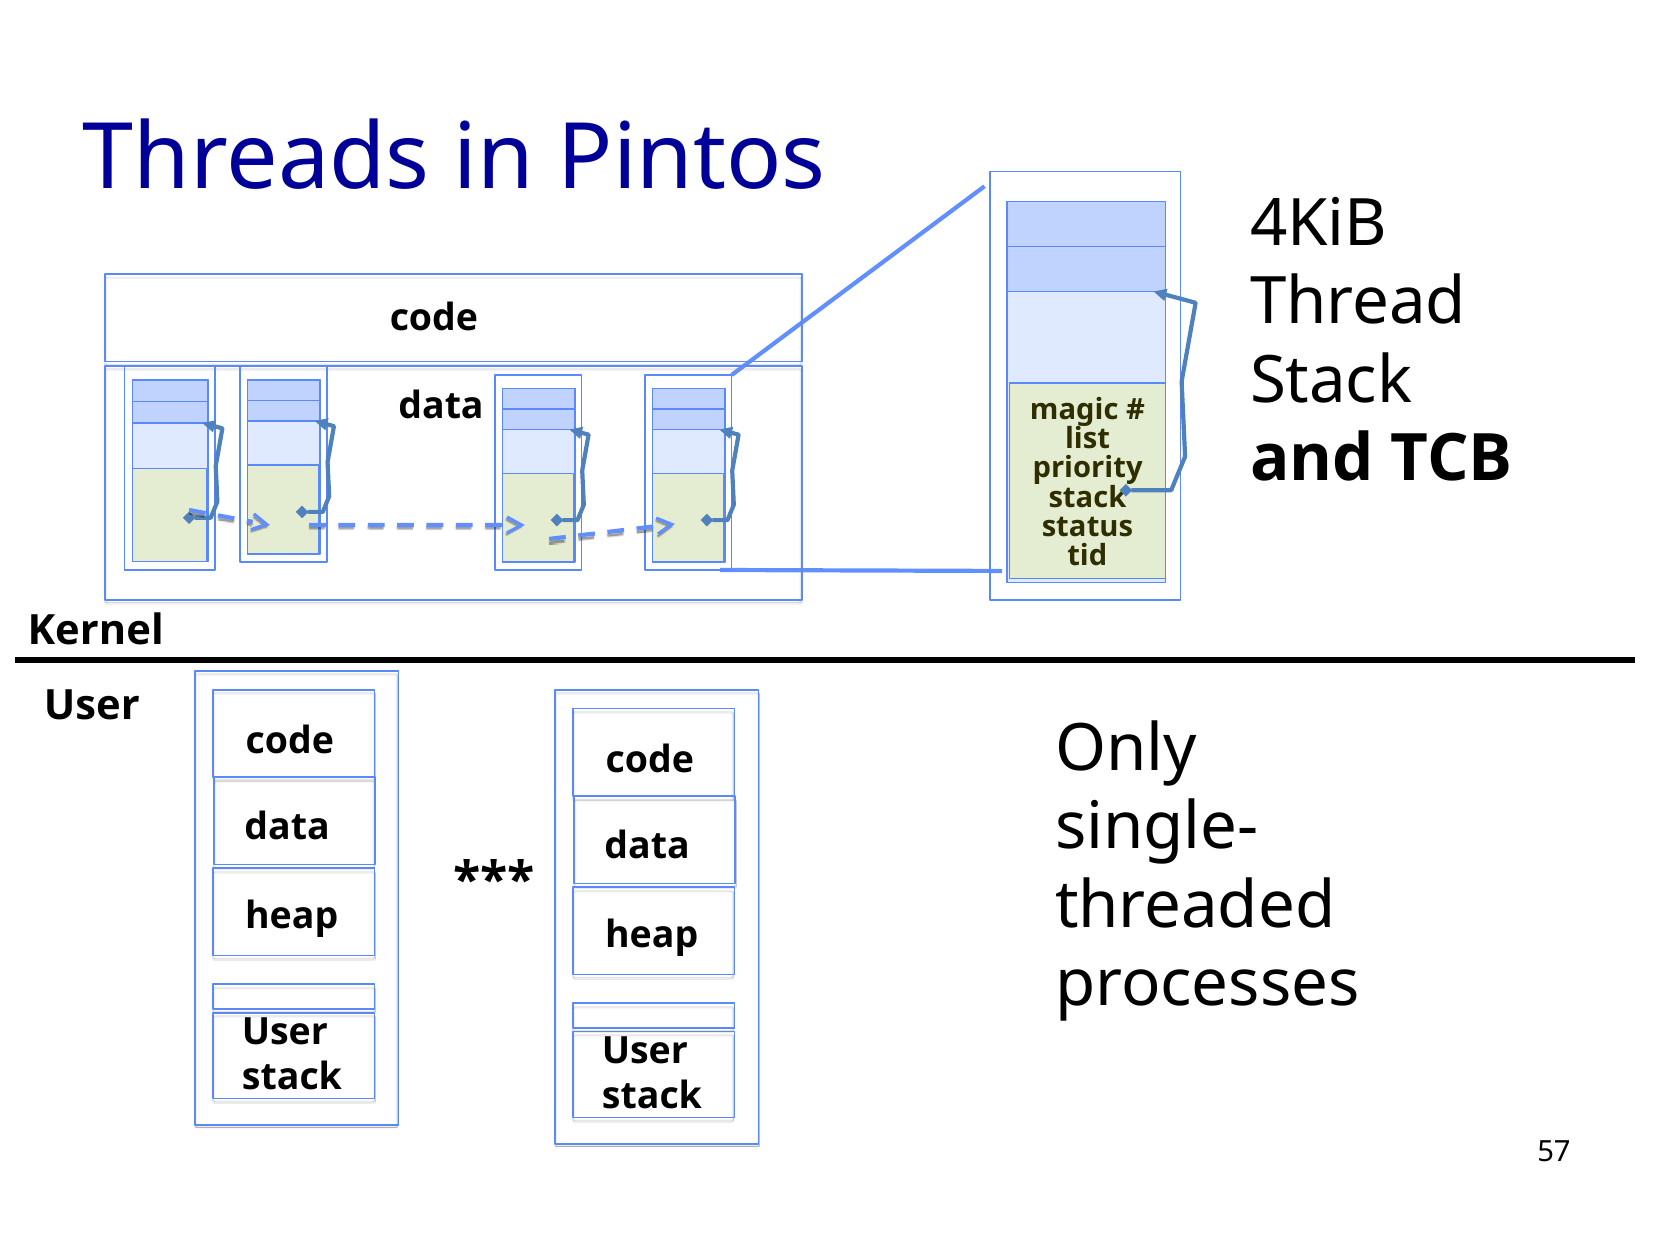

# Threads in Pintos
magic #
list
priority
stack
status
tid
4KiB Thread Stack and TCB
code
data
Kernel
User
code
data
heap
User
stack
code
data
heap
User
stack
Only single-threaded
processes
***
57